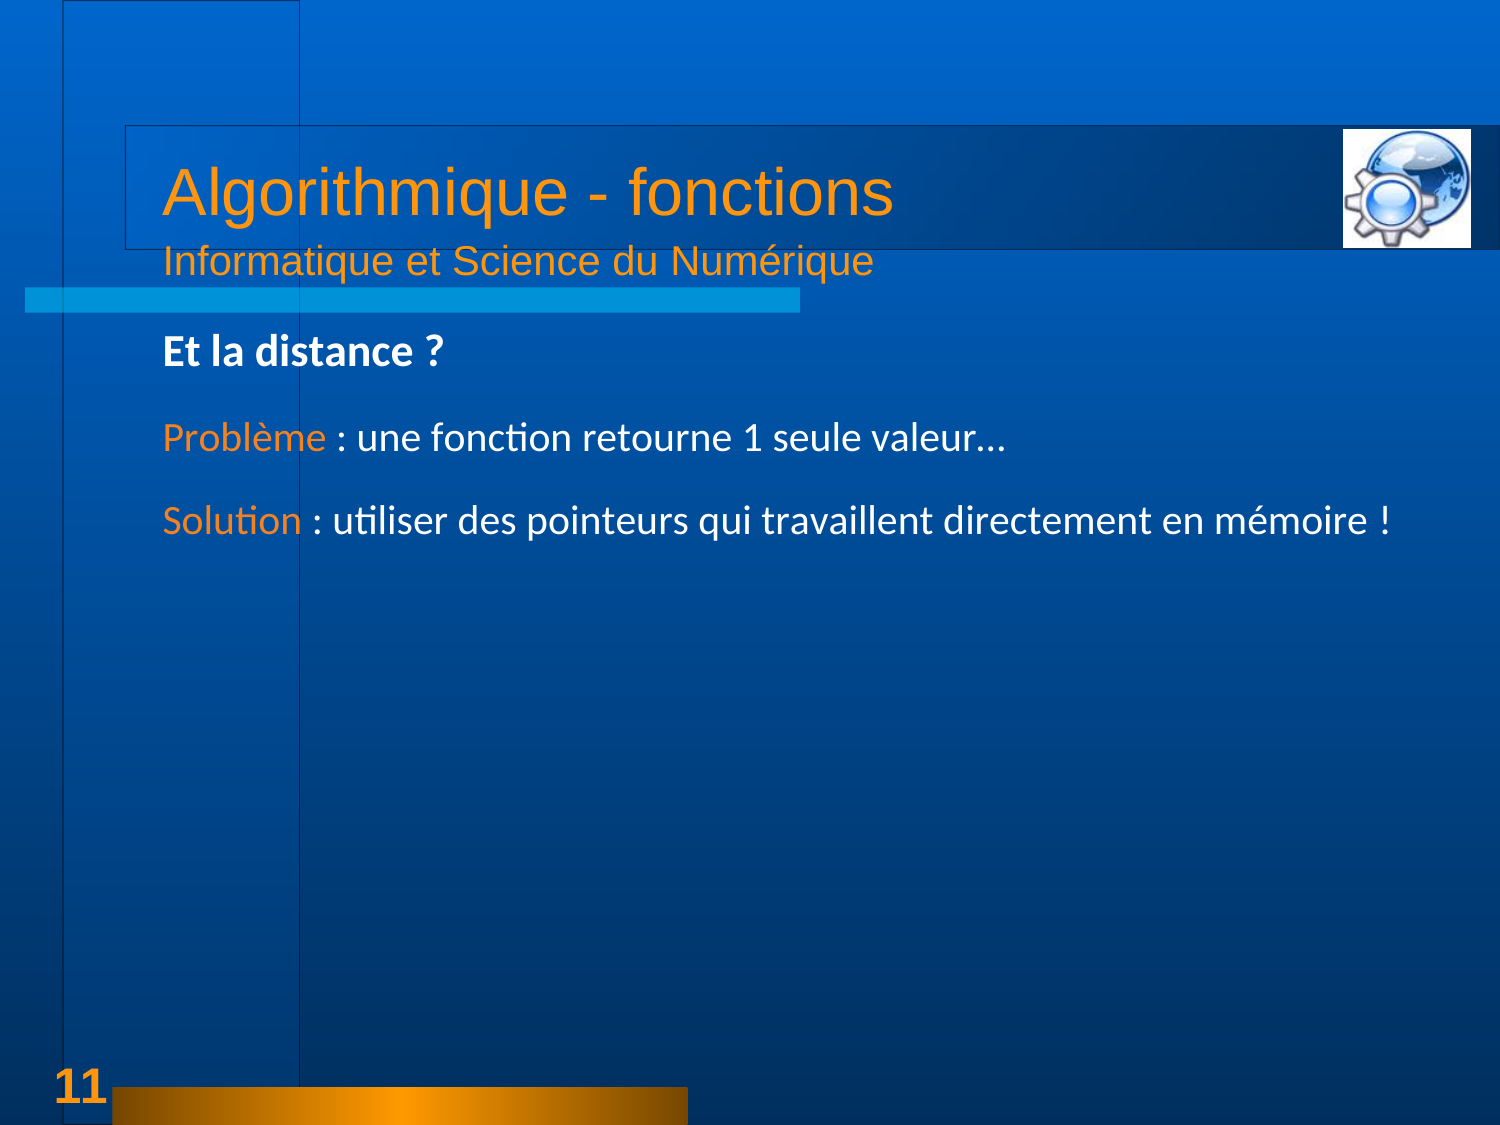

Et la distance ?
Problème : une fonction retourne 1 seule valeur…
Solution : utiliser des pointeurs qui travaillent directement en mémoire !